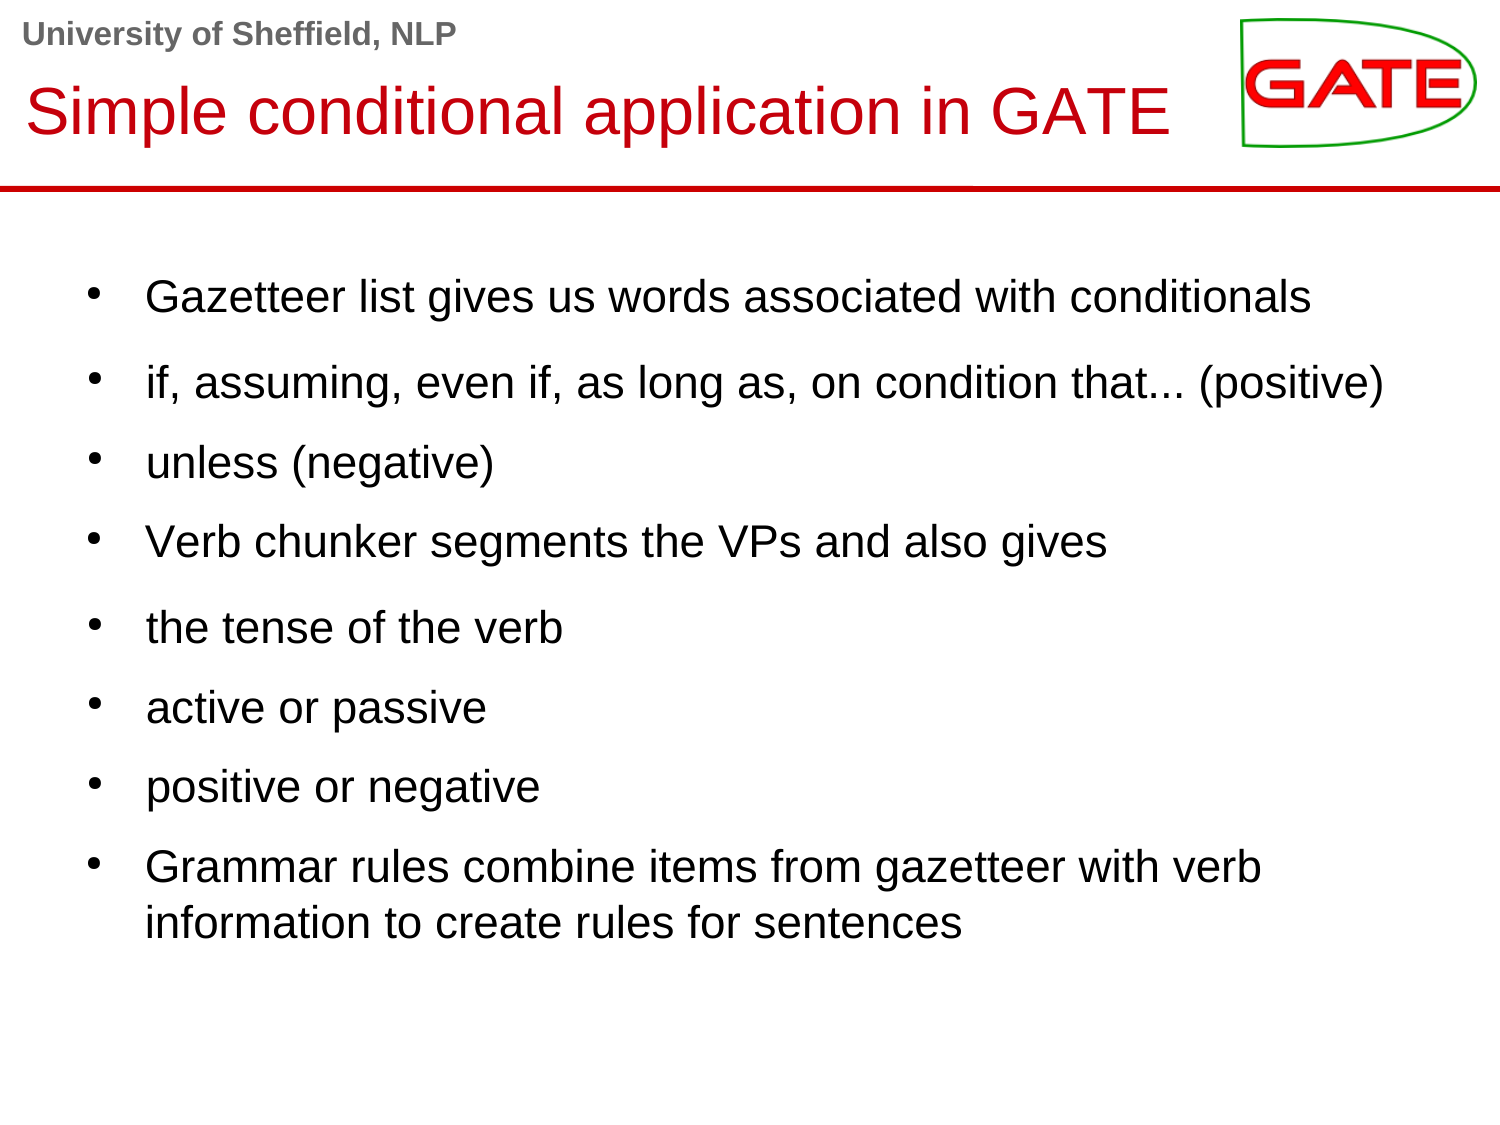

# Simple conditional application in GATE
Gazetteer list gives us words associated with conditionals
if, assuming, even if, as long as, on condition that... (positive)
unless (negative)
Verb chunker segments the VPs and also gives
the tense of the verb
active or passive
positive or negative
Grammar rules combine items from gazetteer with verb information to create rules for sentences